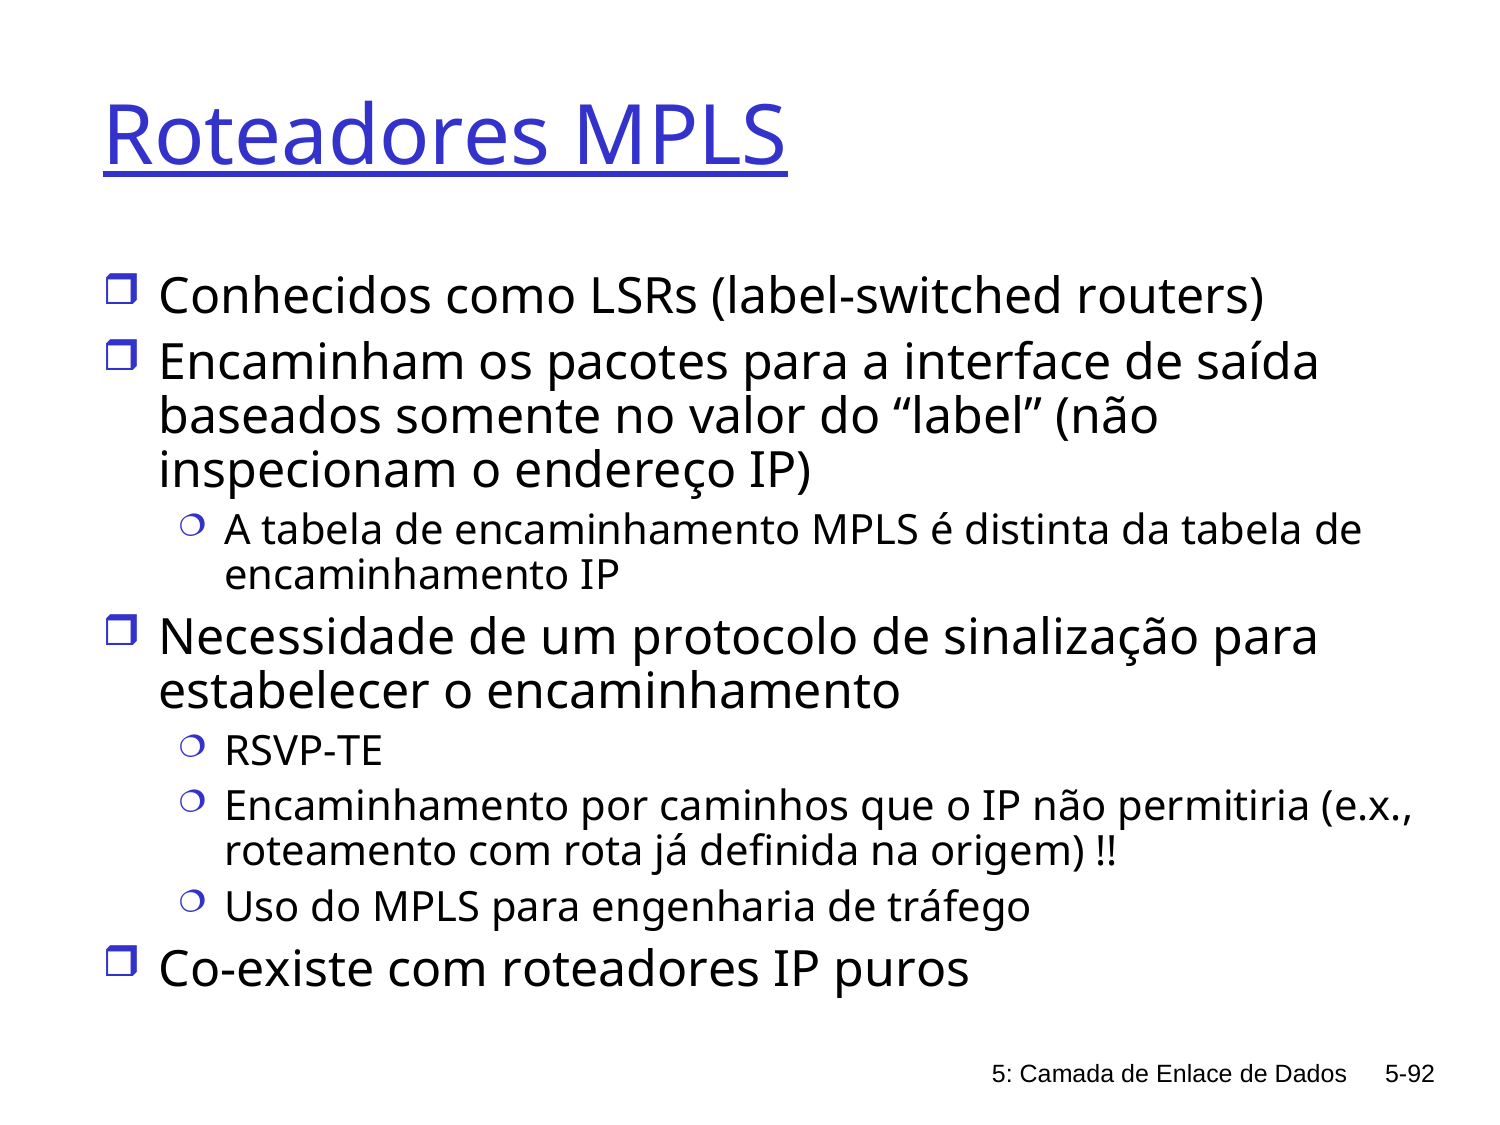

# Roteadores MPLS
Conhecidos como LSRs (label-switched routers)
Encaminham os pacotes para a interface de saída baseados somente no valor do “label” (não inspecionam o endereço IP)
A tabela de encaminhamento MPLS é distinta da tabela de encaminhamento IP
Necessidade de um protocolo de sinalização para estabelecer o encaminhamento
RSVP-TE
Encaminhamento por caminhos que o IP não permitiria (e.x., roteamento com rota já definida na origem) !!
Uso do MPLS para engenharia de tráfego
Co-existe com roteadores IP puros
5: Camada de Enlace de Dados